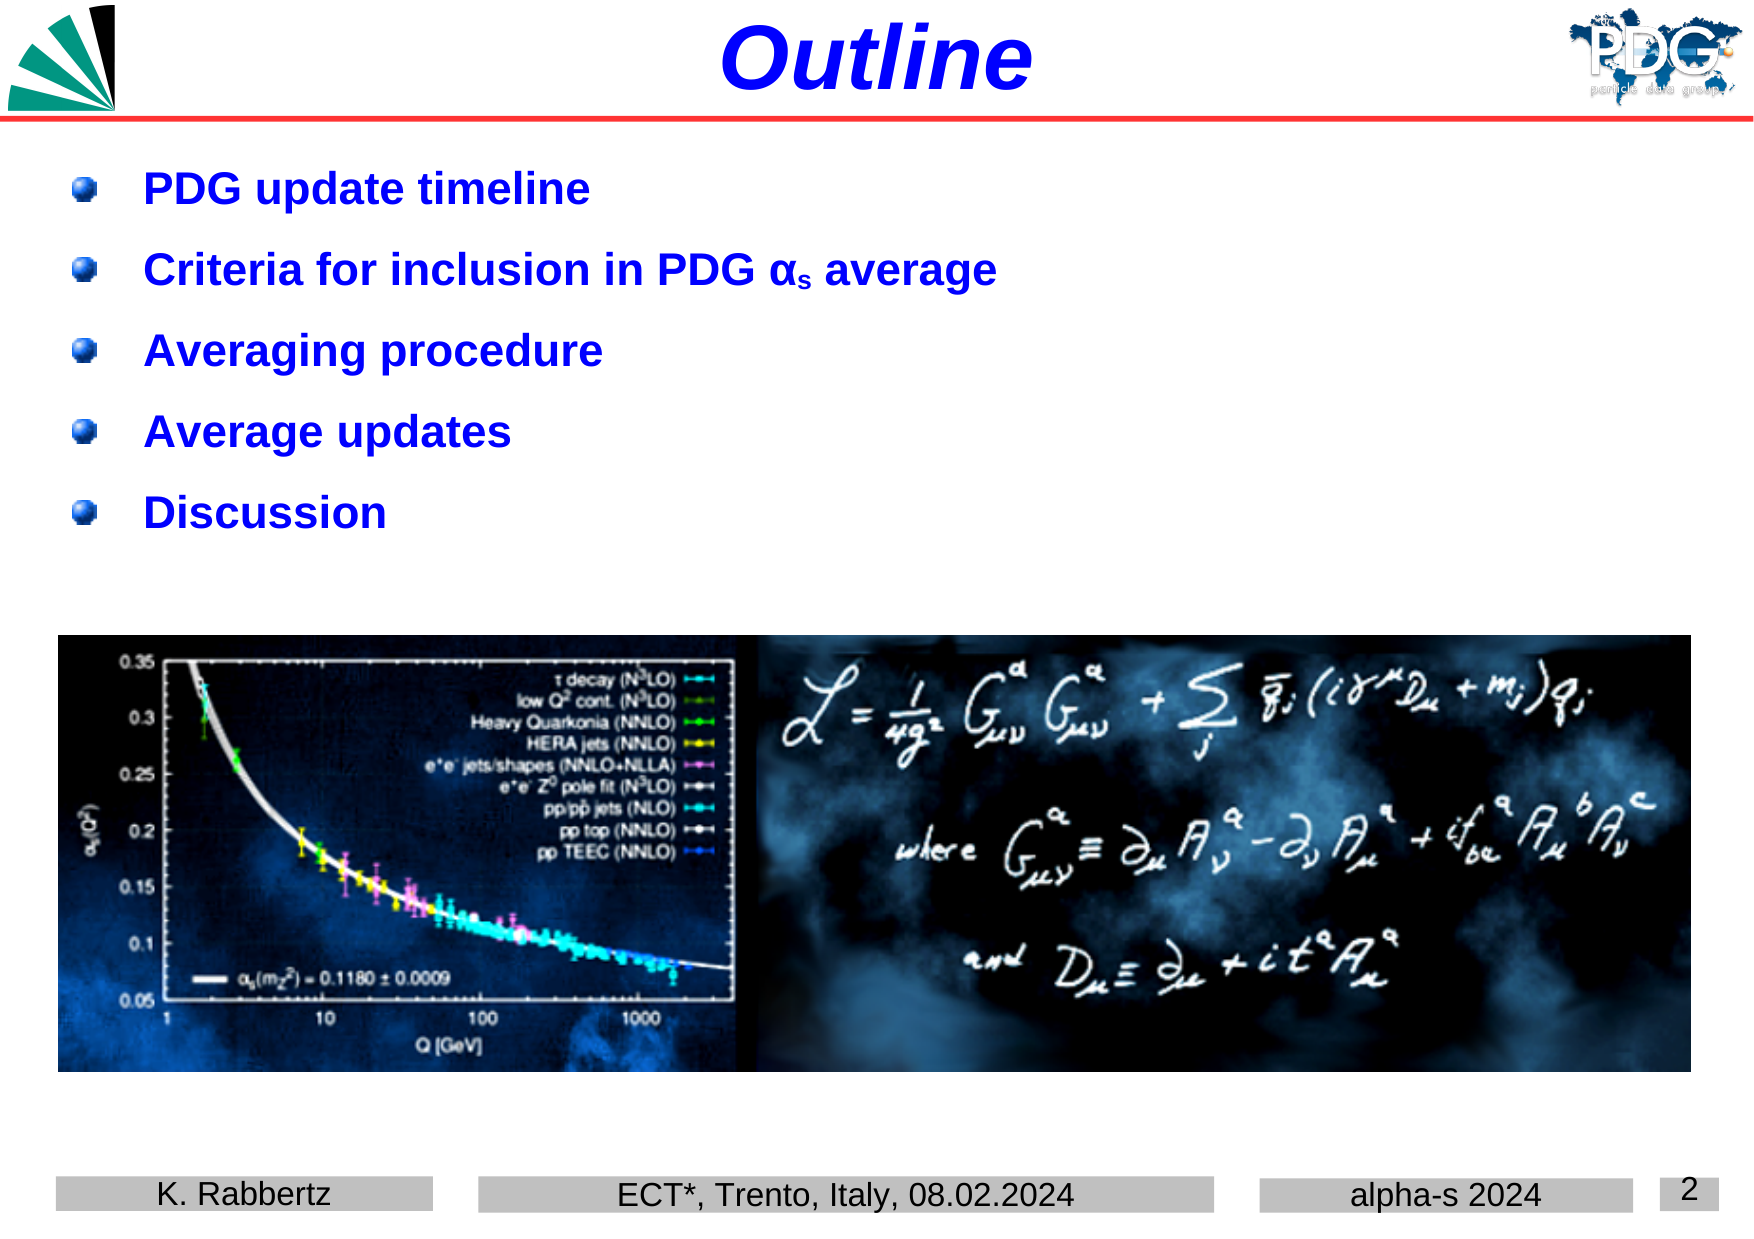

Outline
# PDG update timeline
Criteria for inclusion in PDG αs average
Averaging procedure
Average updates
Discussion